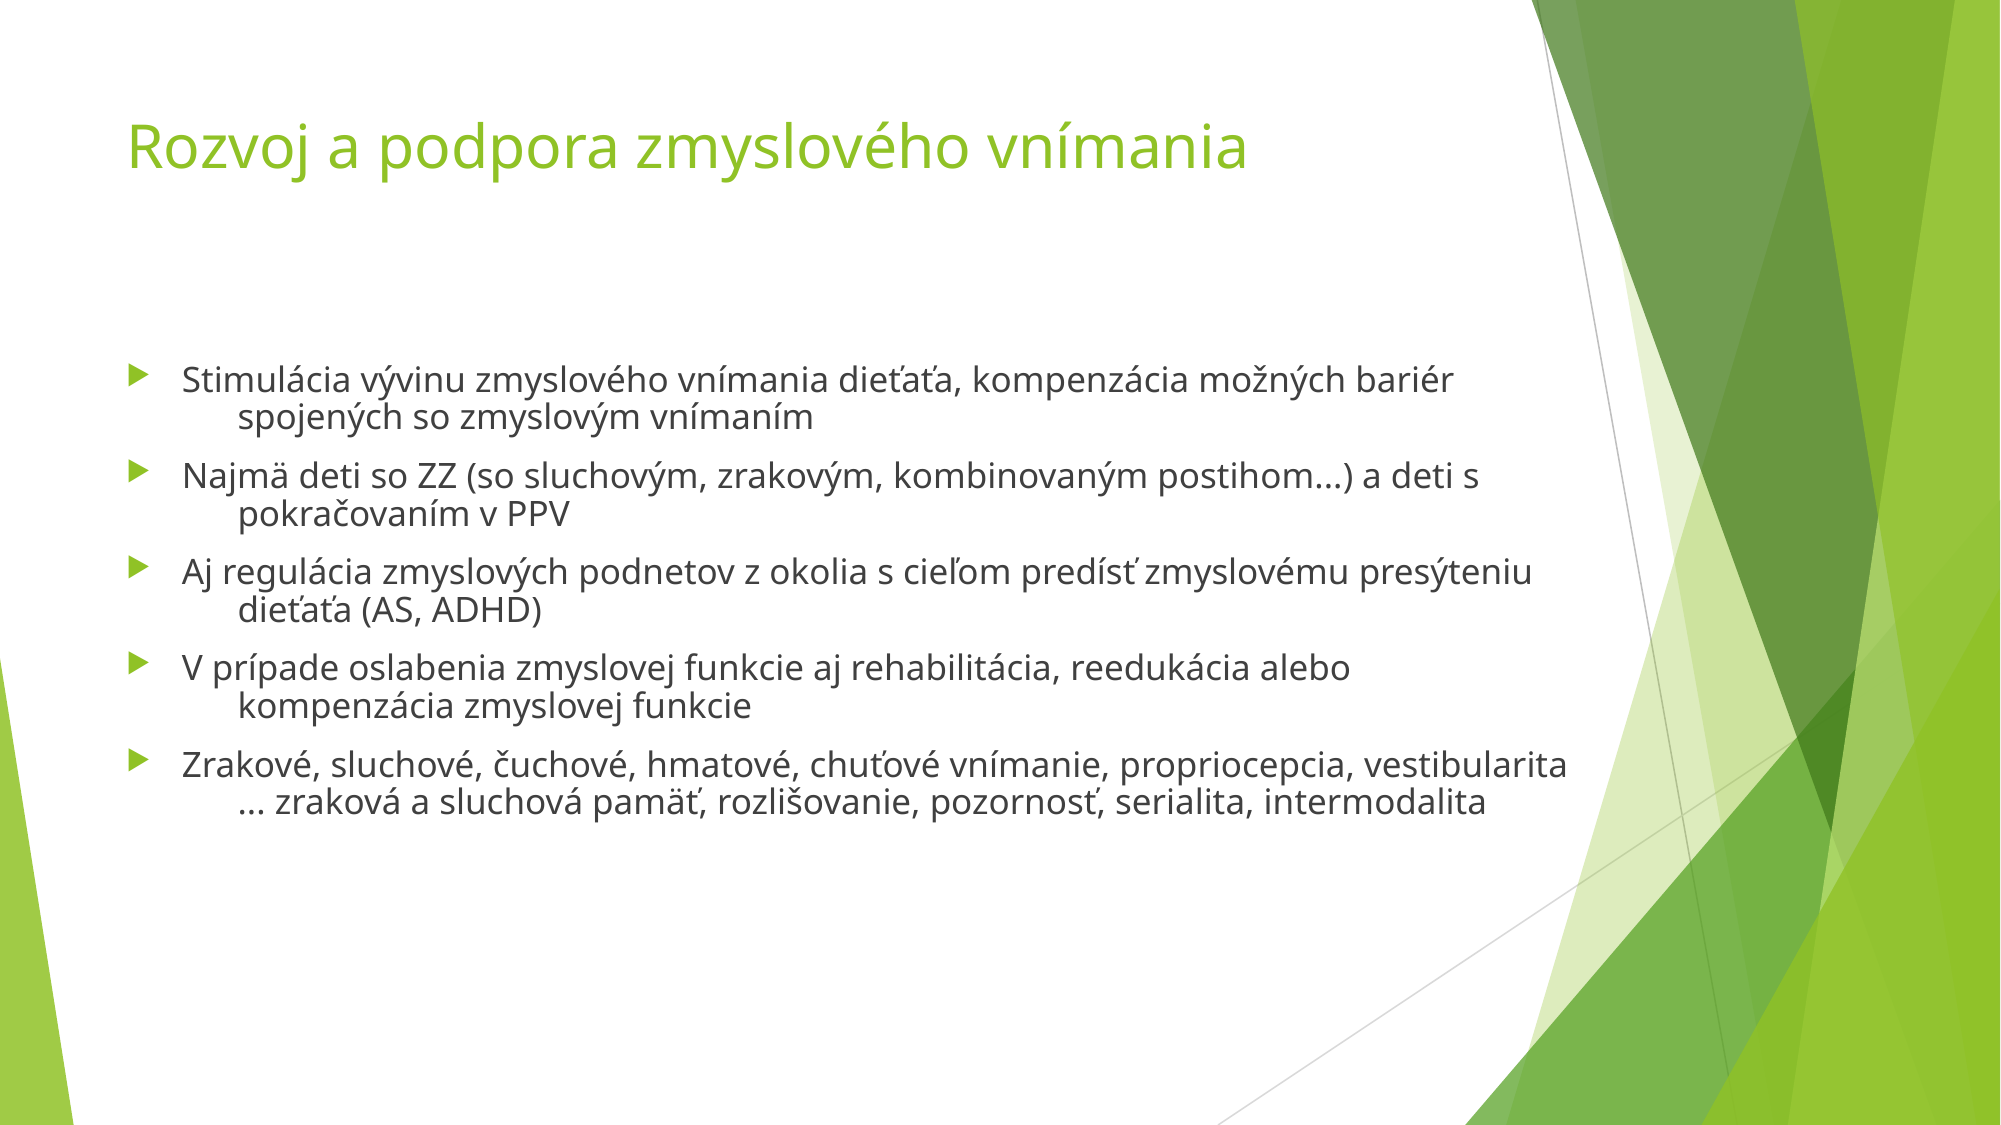

# Rozvoj a podpora zmyslového vnímania
Stimulácia vývinu zmyslového vnímania dieťaťa, kompenzácia možných bariér spojených so zmyslovým vnímaním
Najmä deti so ZZ (so sluchovým, zrakovým, kombinovaným postihom...) a deti s pokračovaním v PPV
Aj regulácia zmyslových podnetov z okolia s cieľom predísť zmyslovému presýteniu dieťaťa (AS, ADHD)
V prípade oslabenia zmyslovej funkcie aj rehabilitácia, reedukácia alebo kompenzácia zmyslovej funkcie
Zrakové, sluchové, čuchové, hmatové, chuťové vnímanie, propriocepcia, vestibularita ... zraková a sluchová pamäť, rozlišovanie, pozornosť, serialita, intermodalita